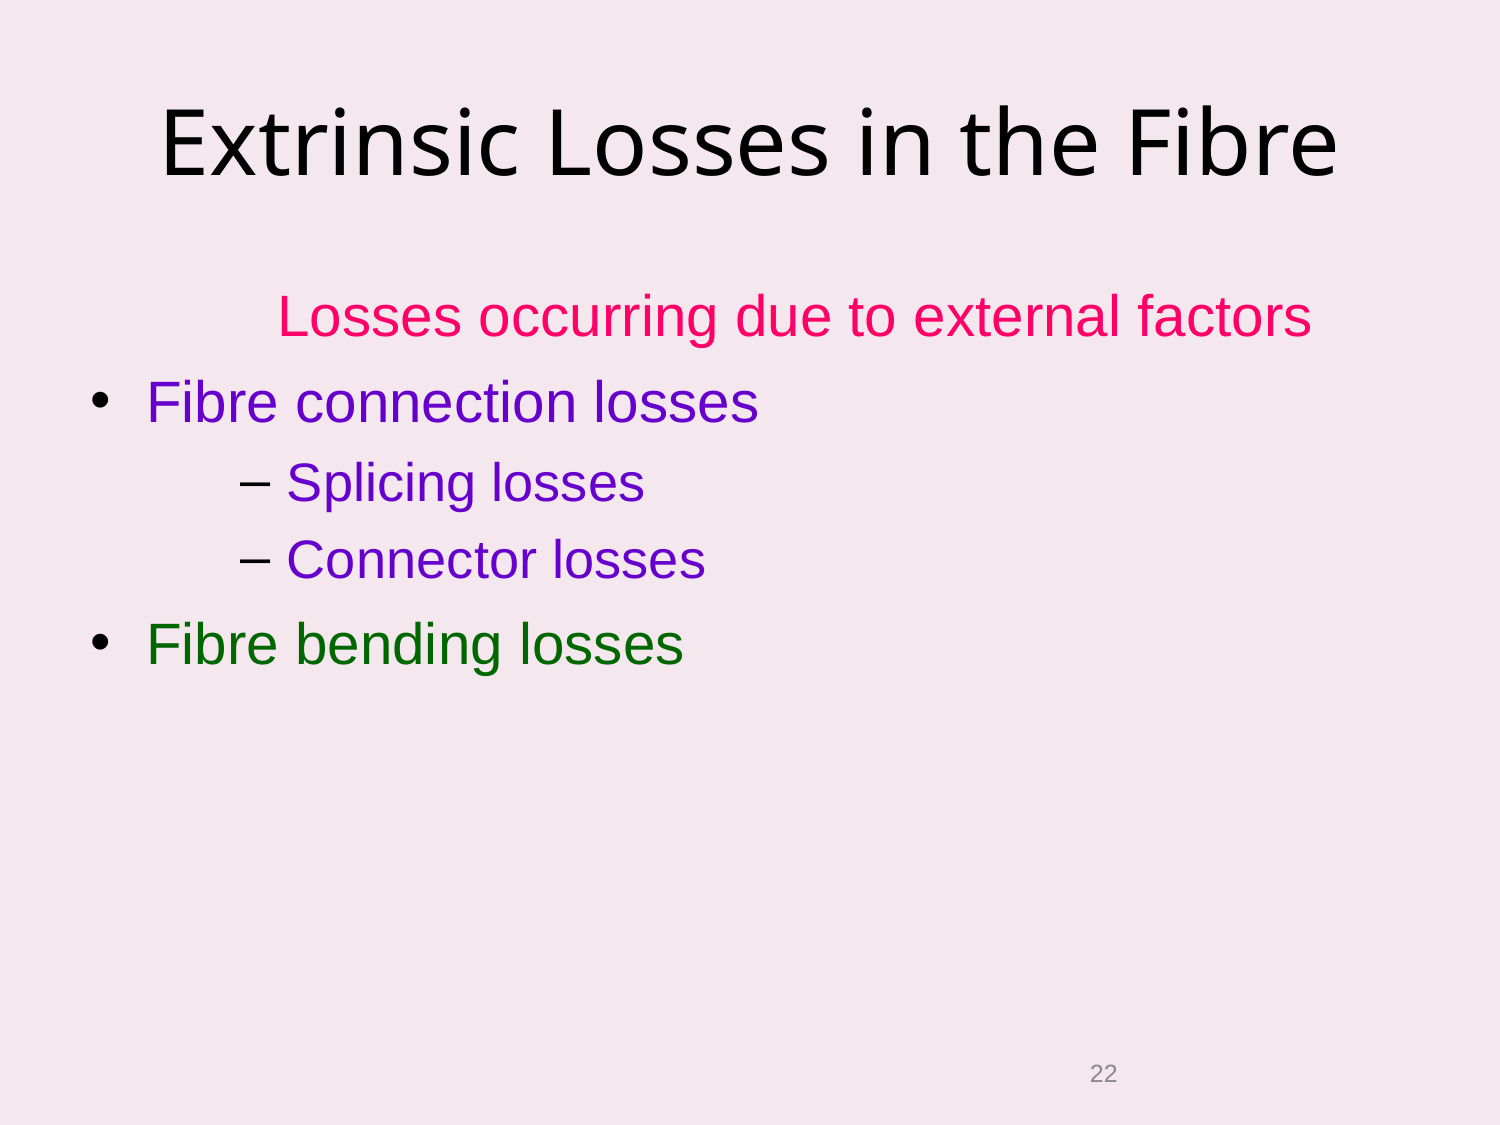

# Extrinsic Losses in the Fibre
	Losses occurring due to external factors
Fibre connection losses
Splicing losses
Connector losses
Fibre bending losses